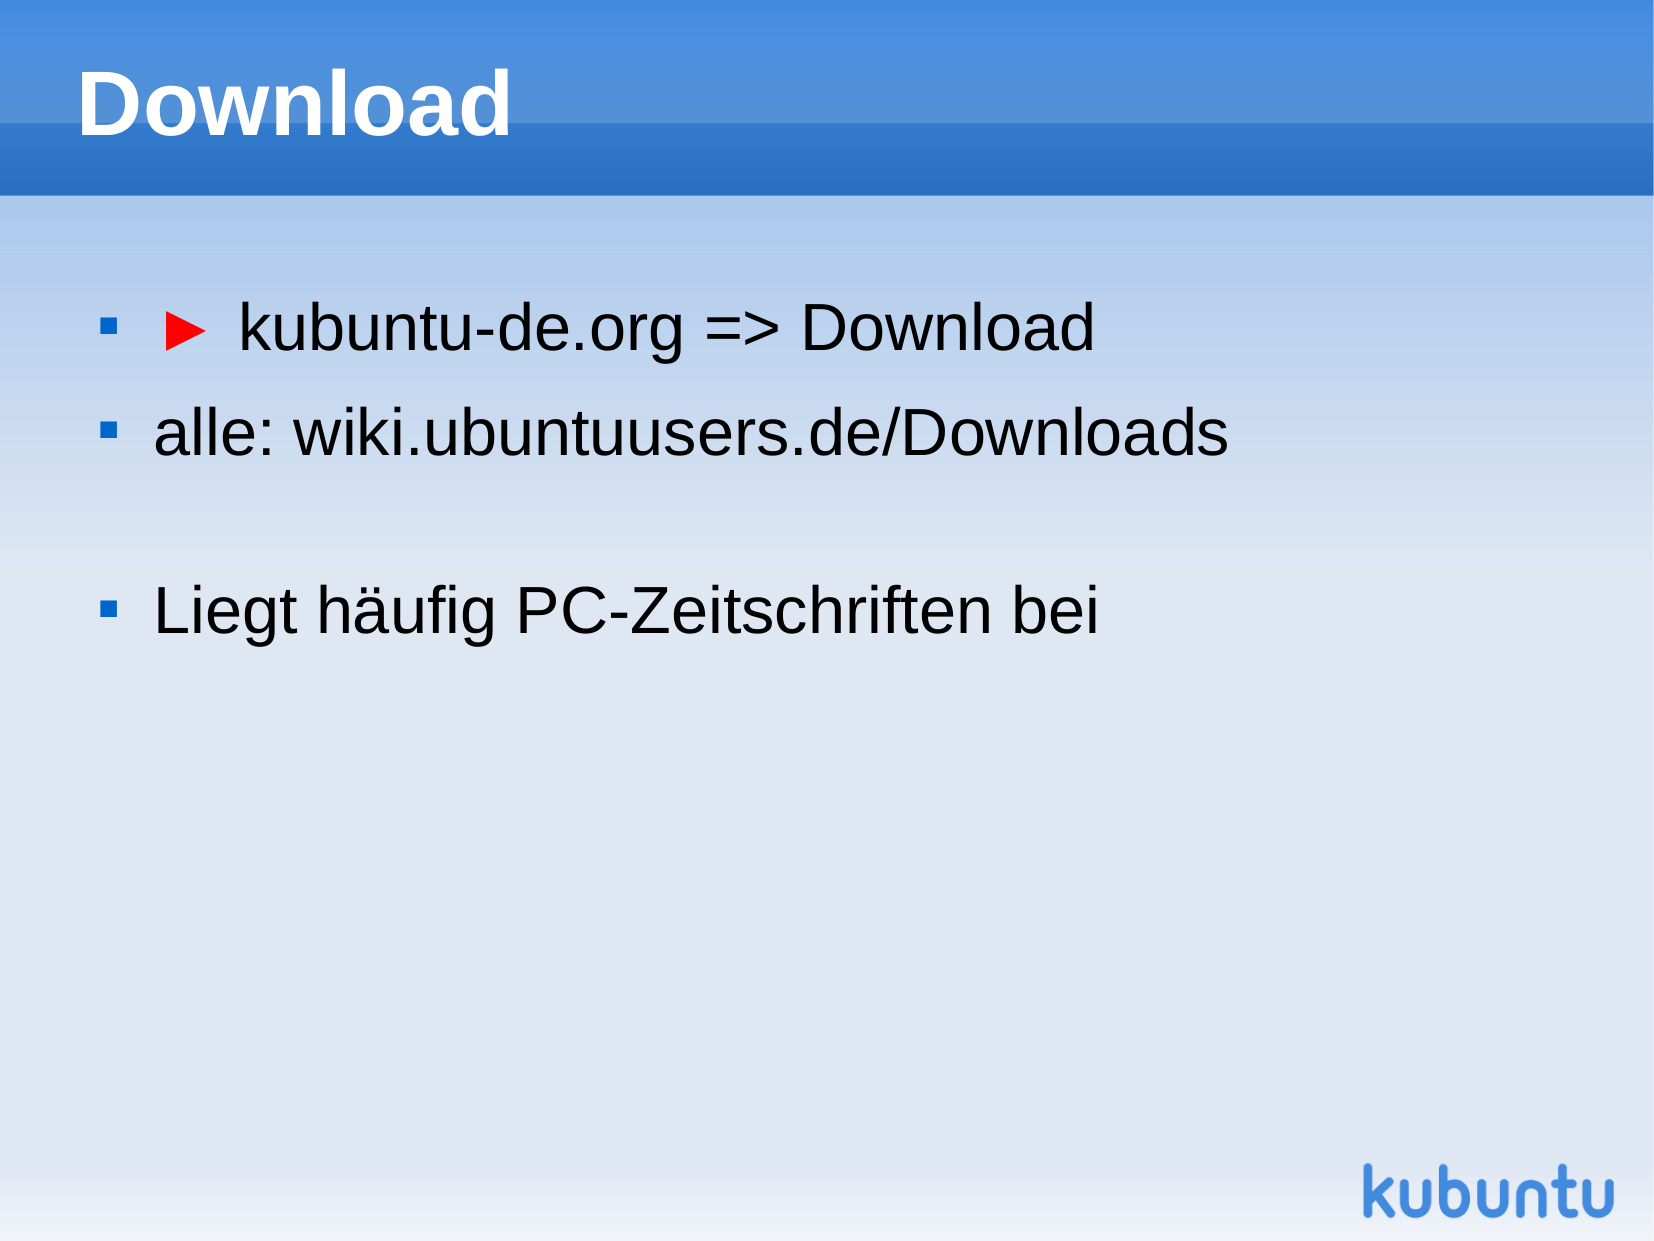

# Download
► kubuntu-de.org => Download
alle: wiki.ubuntuusers.de/Downloads
Liegt häufig PC-Zeitschriften bei